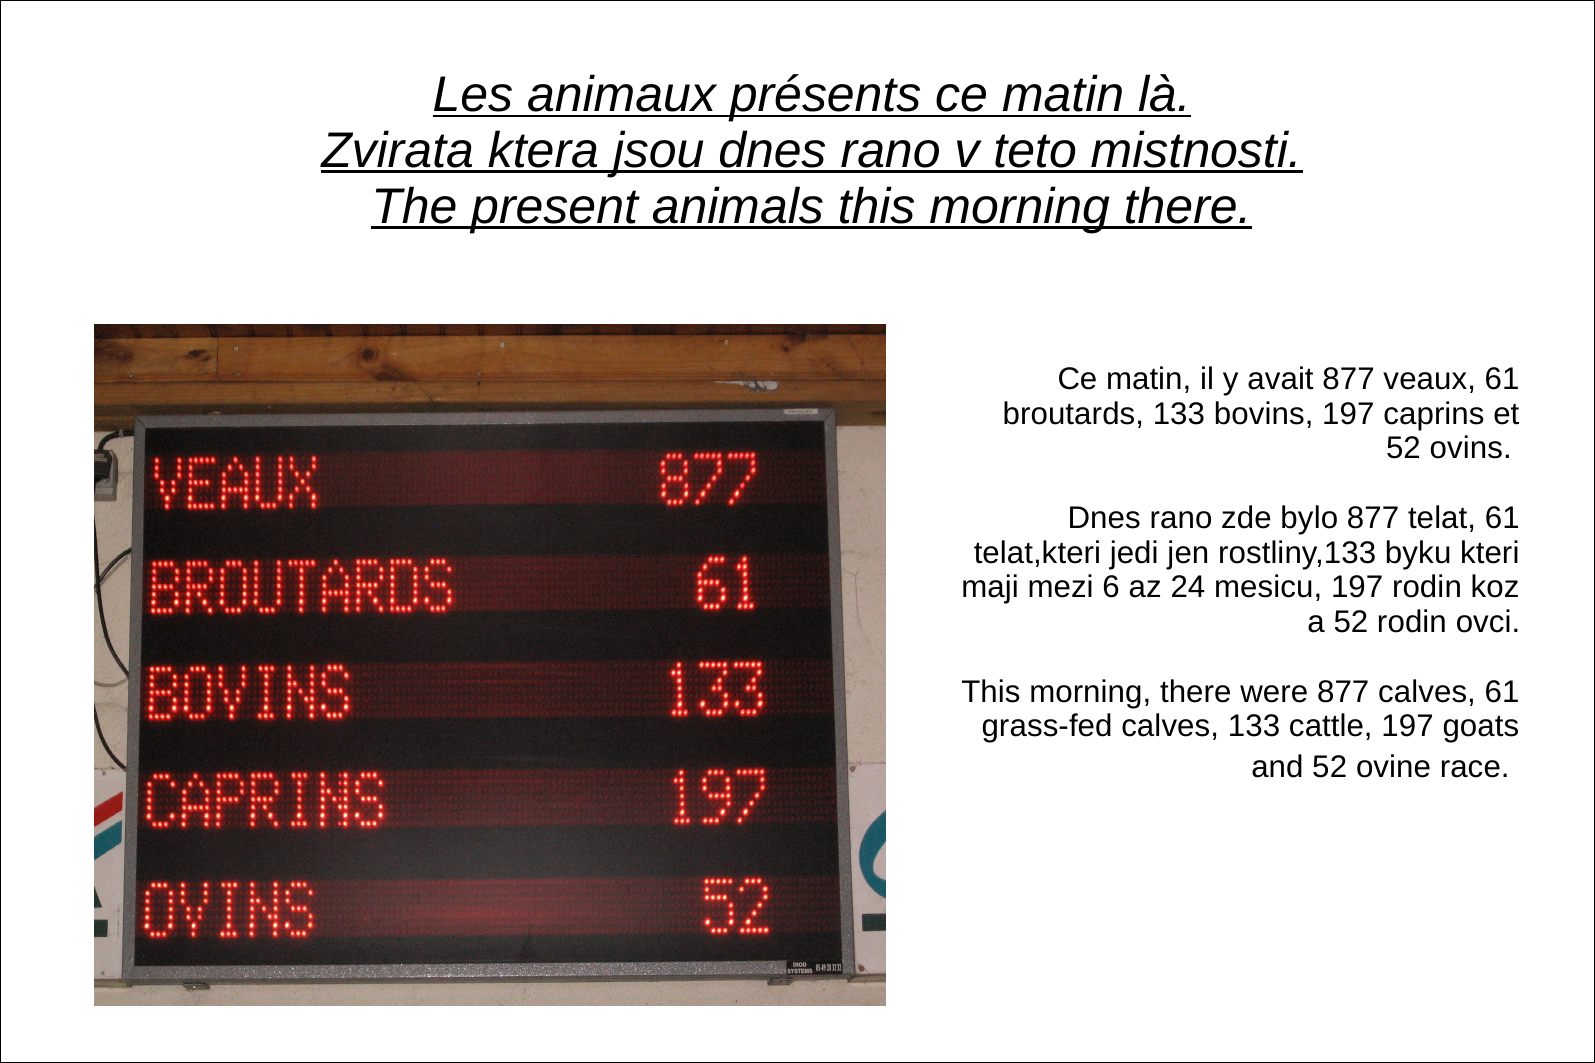

Les animaux présents ce matin là.
Zvirata ktera jsou dnes rano v teto mistnosti.
The present animals this morning there.
Ce matin, il y avait 877 veaux, 61 broutards, 133 bovins, 197 caprins et 52 ovins.
Dnes rano zde bylo 877 telat, 61 telat,kteri jedi jen rostliny,133 byku kteri maji mezi 6 az 24 mesicu, 197 rodin koz a 52 rodin ovci.
This morning, there were 877 calves, 61 grass-fed calves, 133 cattle, 197 goats and 52 ovine race.